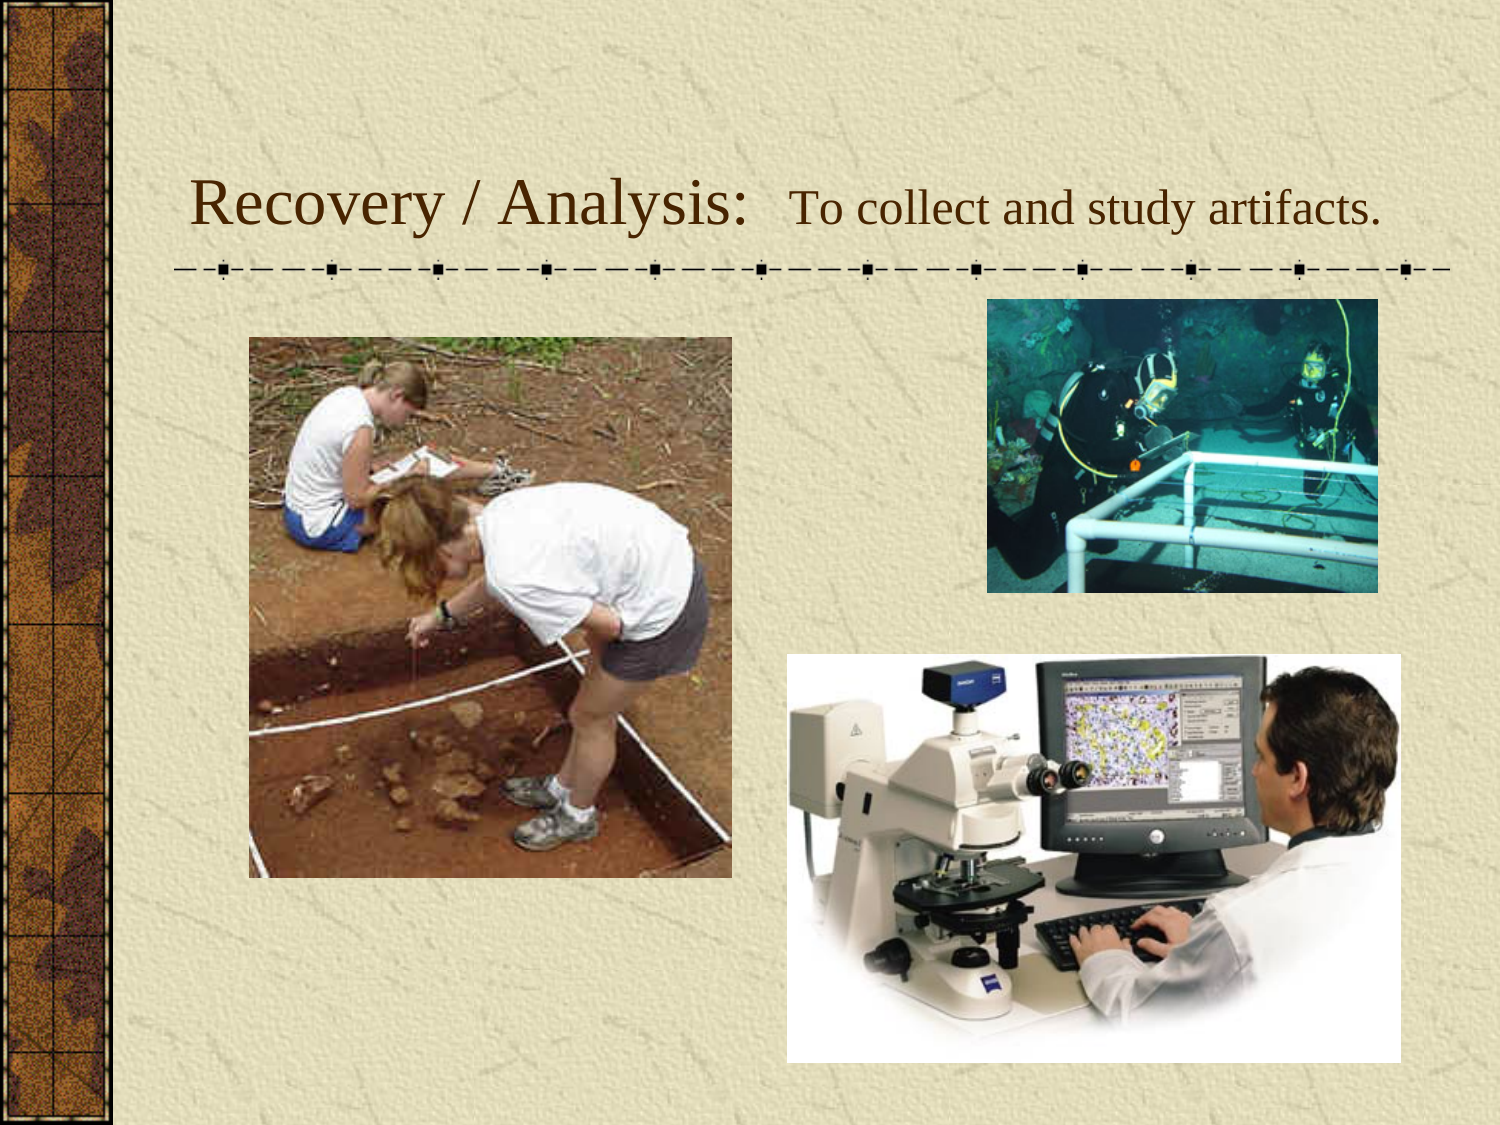

# Recovery / Analysis: To collect and study artifacts.